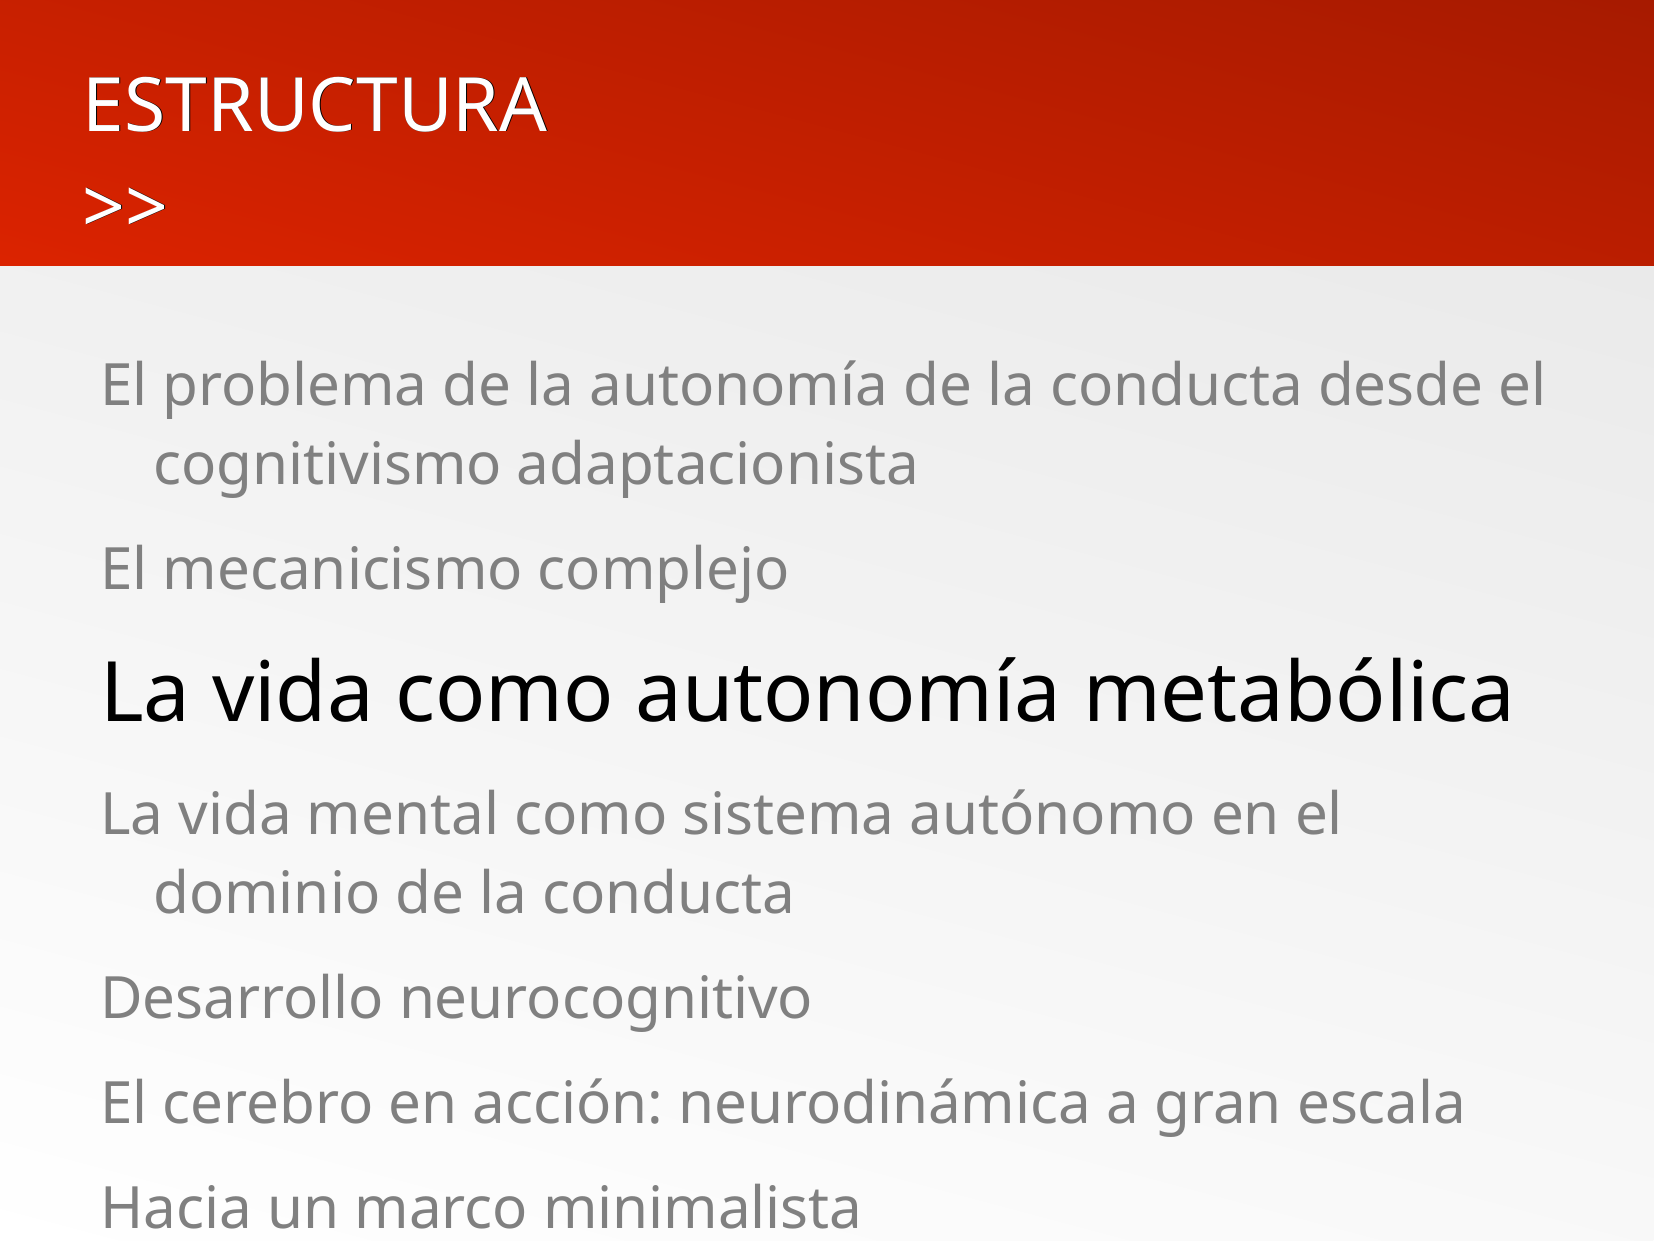

# ESTRUCTURA >>
El problema de la autonomía de la conducta desde el cognitivismo adaptacionista
El mecanicismo complejo
La vida como autonomía metabólica
La vida mental como sistema autónomo en el dominio de la conducta
Desarrollo neurocognitivo
El cerebro en acción: neurodinámica a gran escala
Hacia un marco minimalista